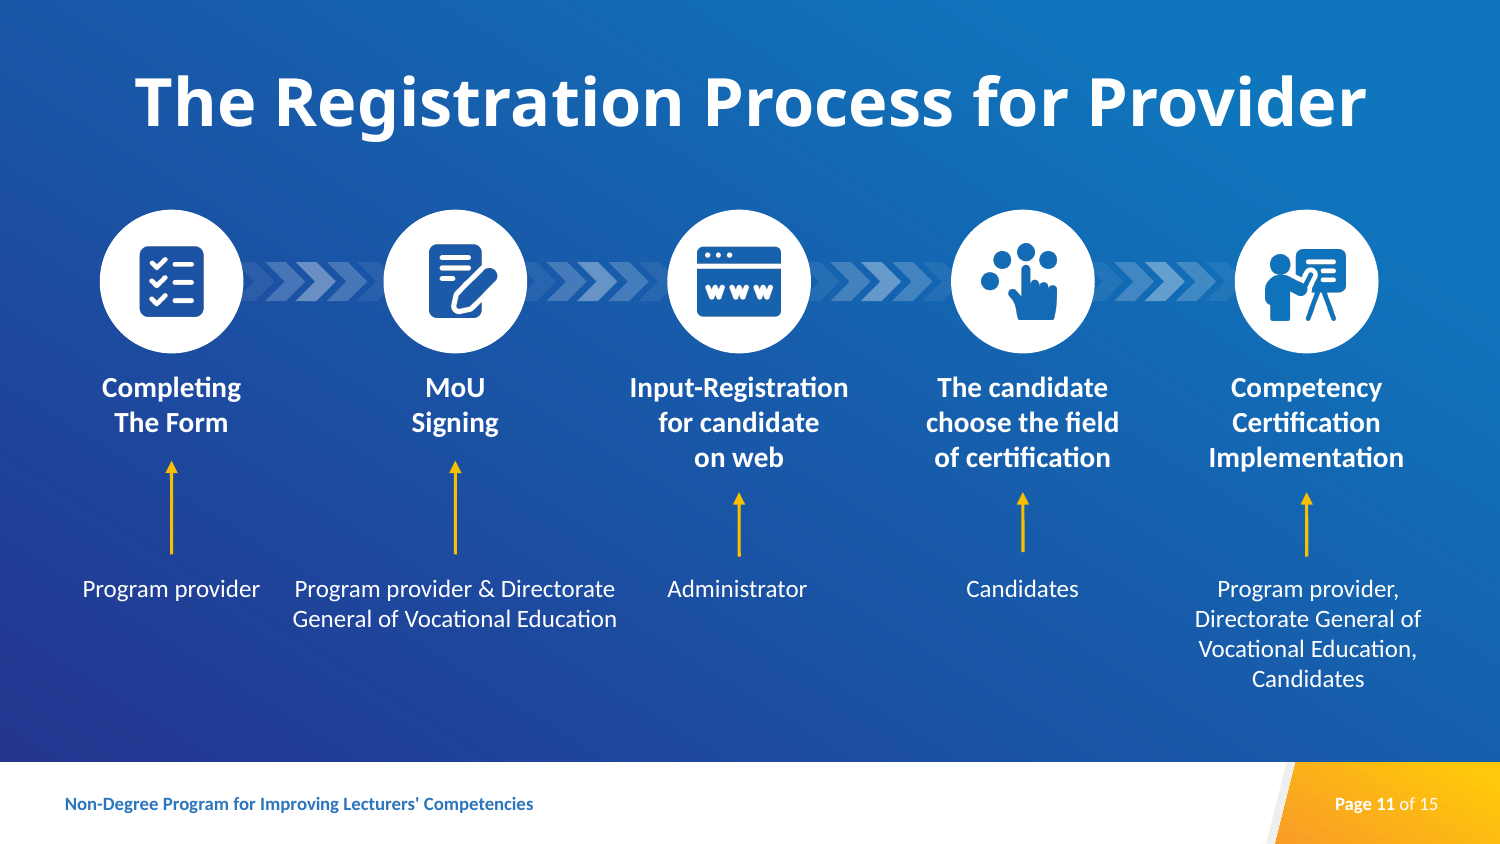

The Registration Process for Provider
Completing The Form
MoU
Signing
Input-Registration for candidate
on web
The candidate choose the field of certification
Competency Certification Implementation
Program provider
Program provider & Directorate General of Vocational Education
Candidates
Administrator
Program provider, Directorate General of Vocational Education, Candidates